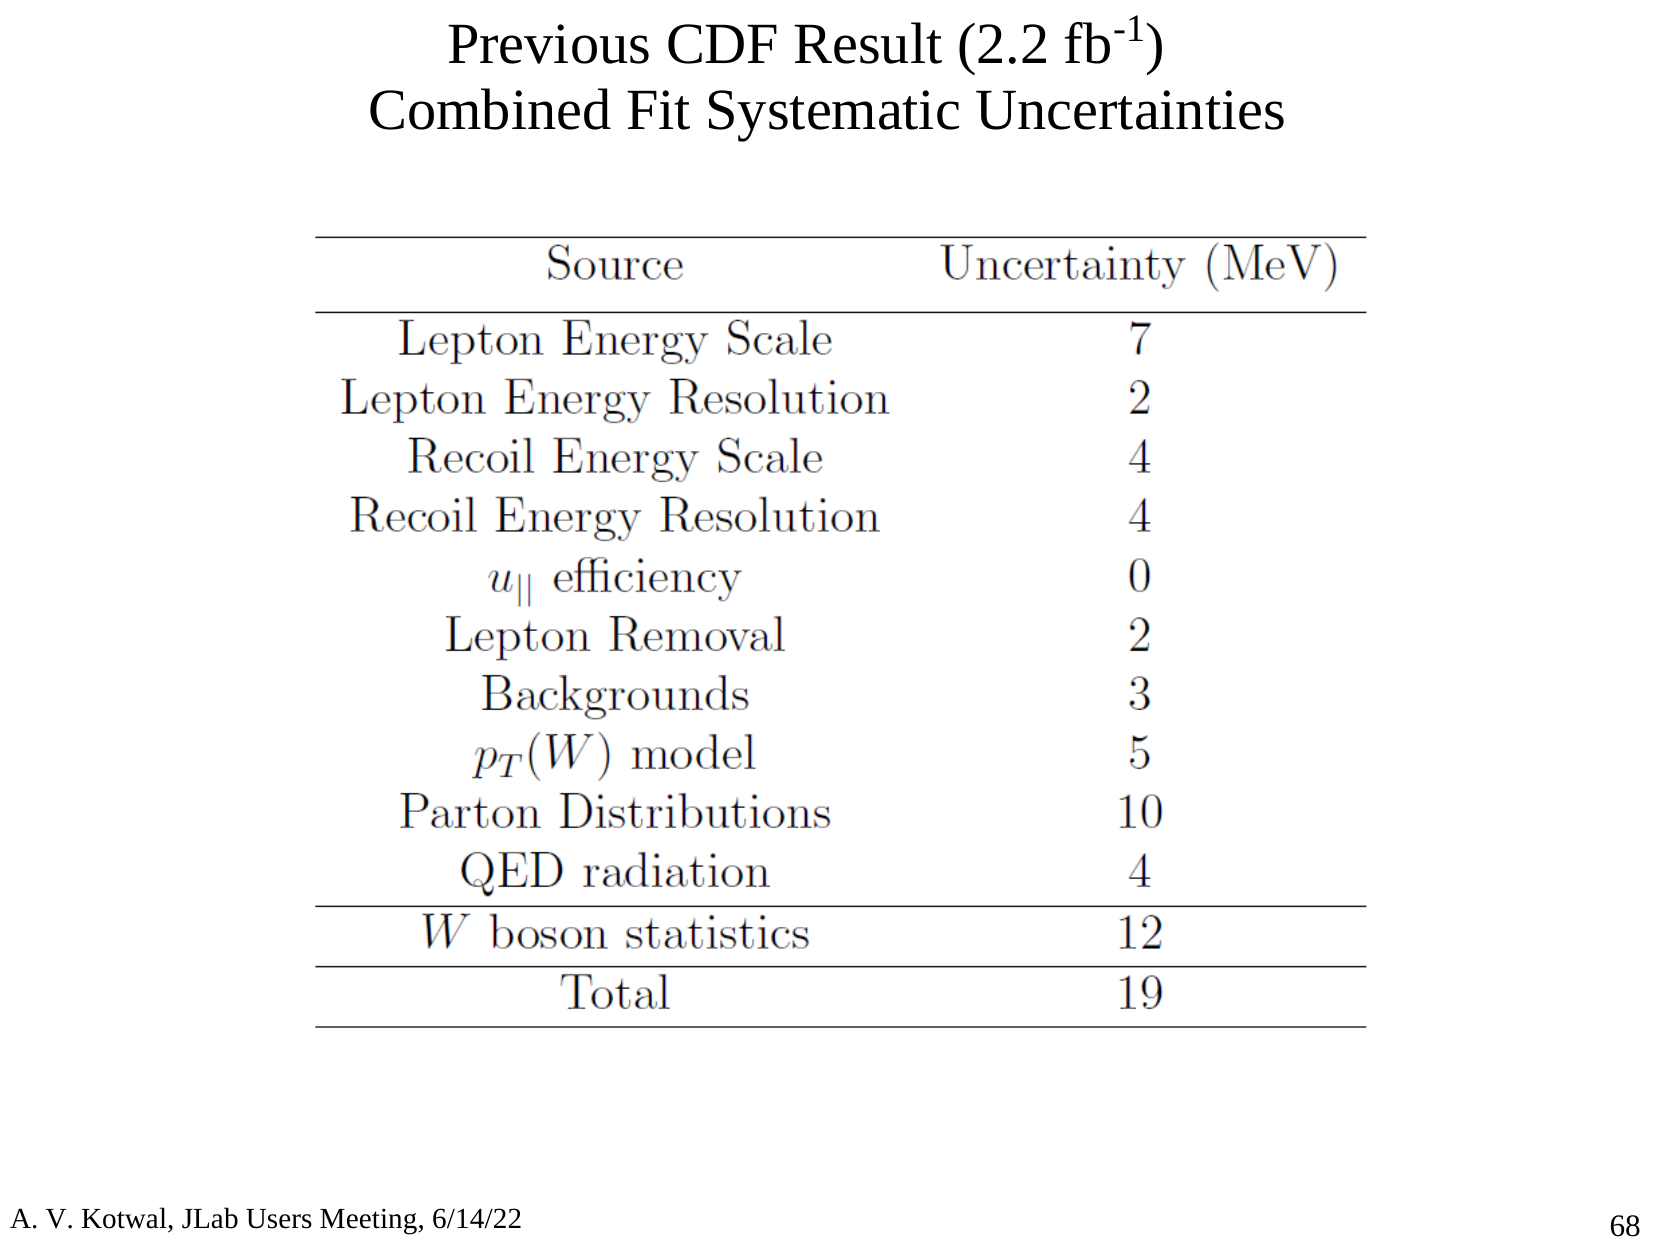

# Previous CDF Result (2.2 fb-1) Combined Fit Systematic Uncertainties
A. V. Kotwal, JLab Users Meeting, 6/14/22